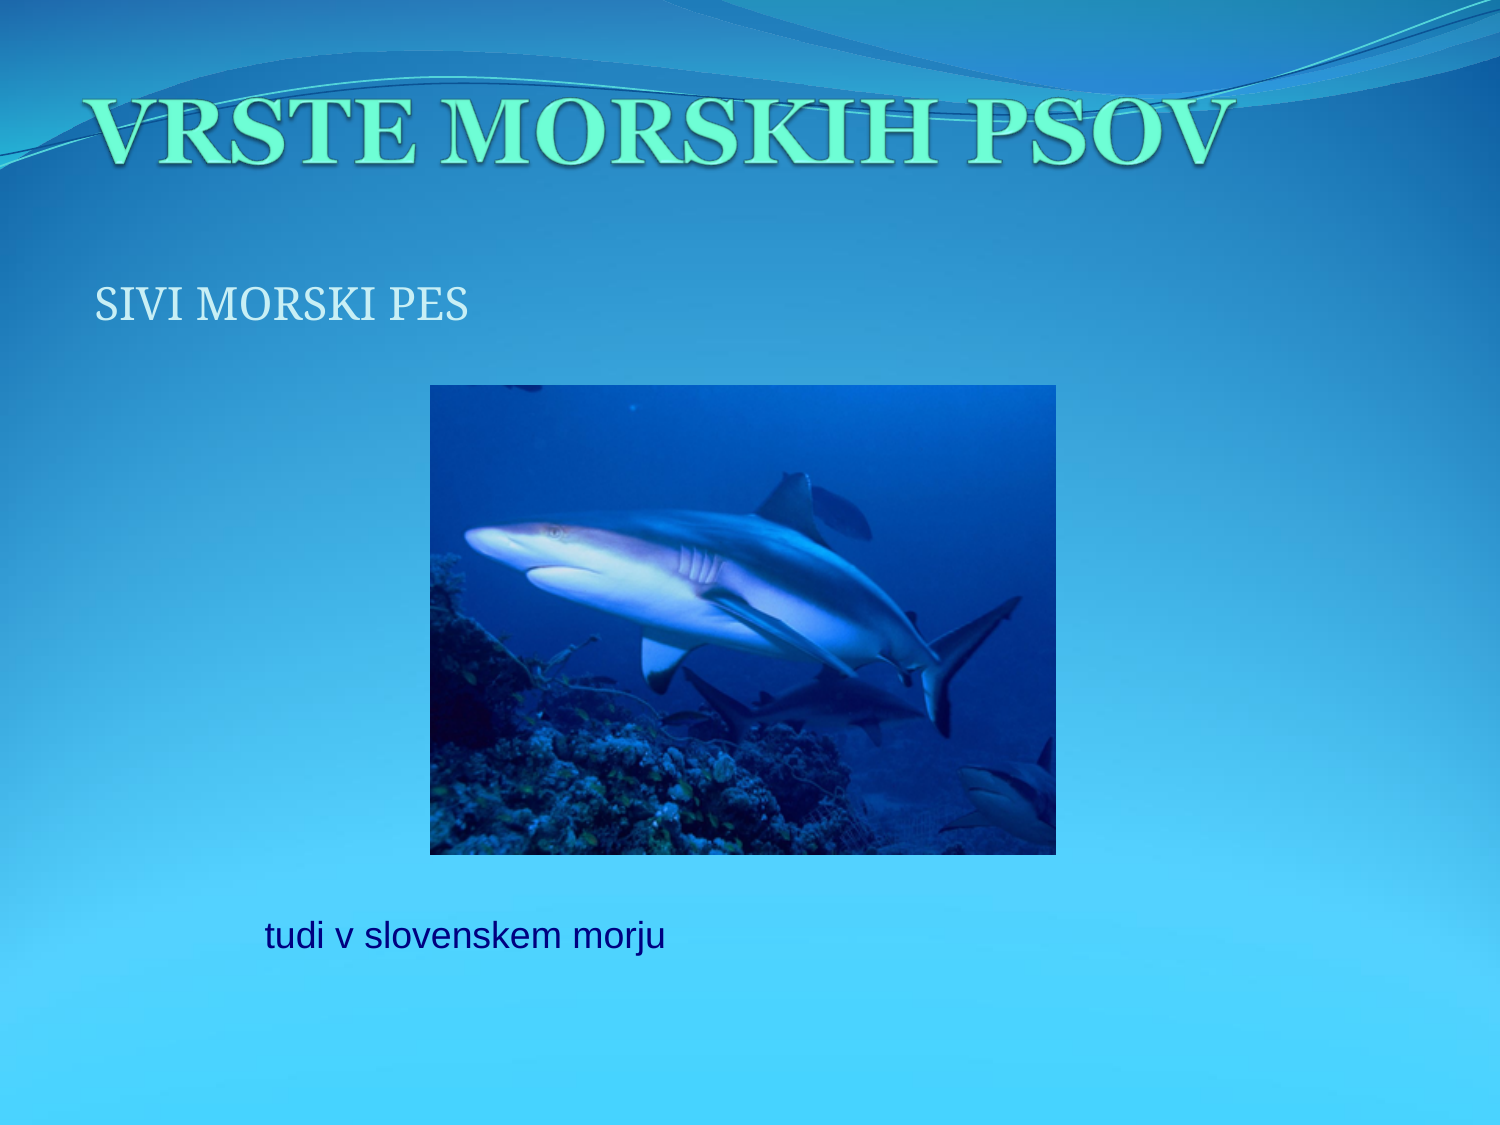

SIVI MORSKI PES
tudi v slovenskem morju